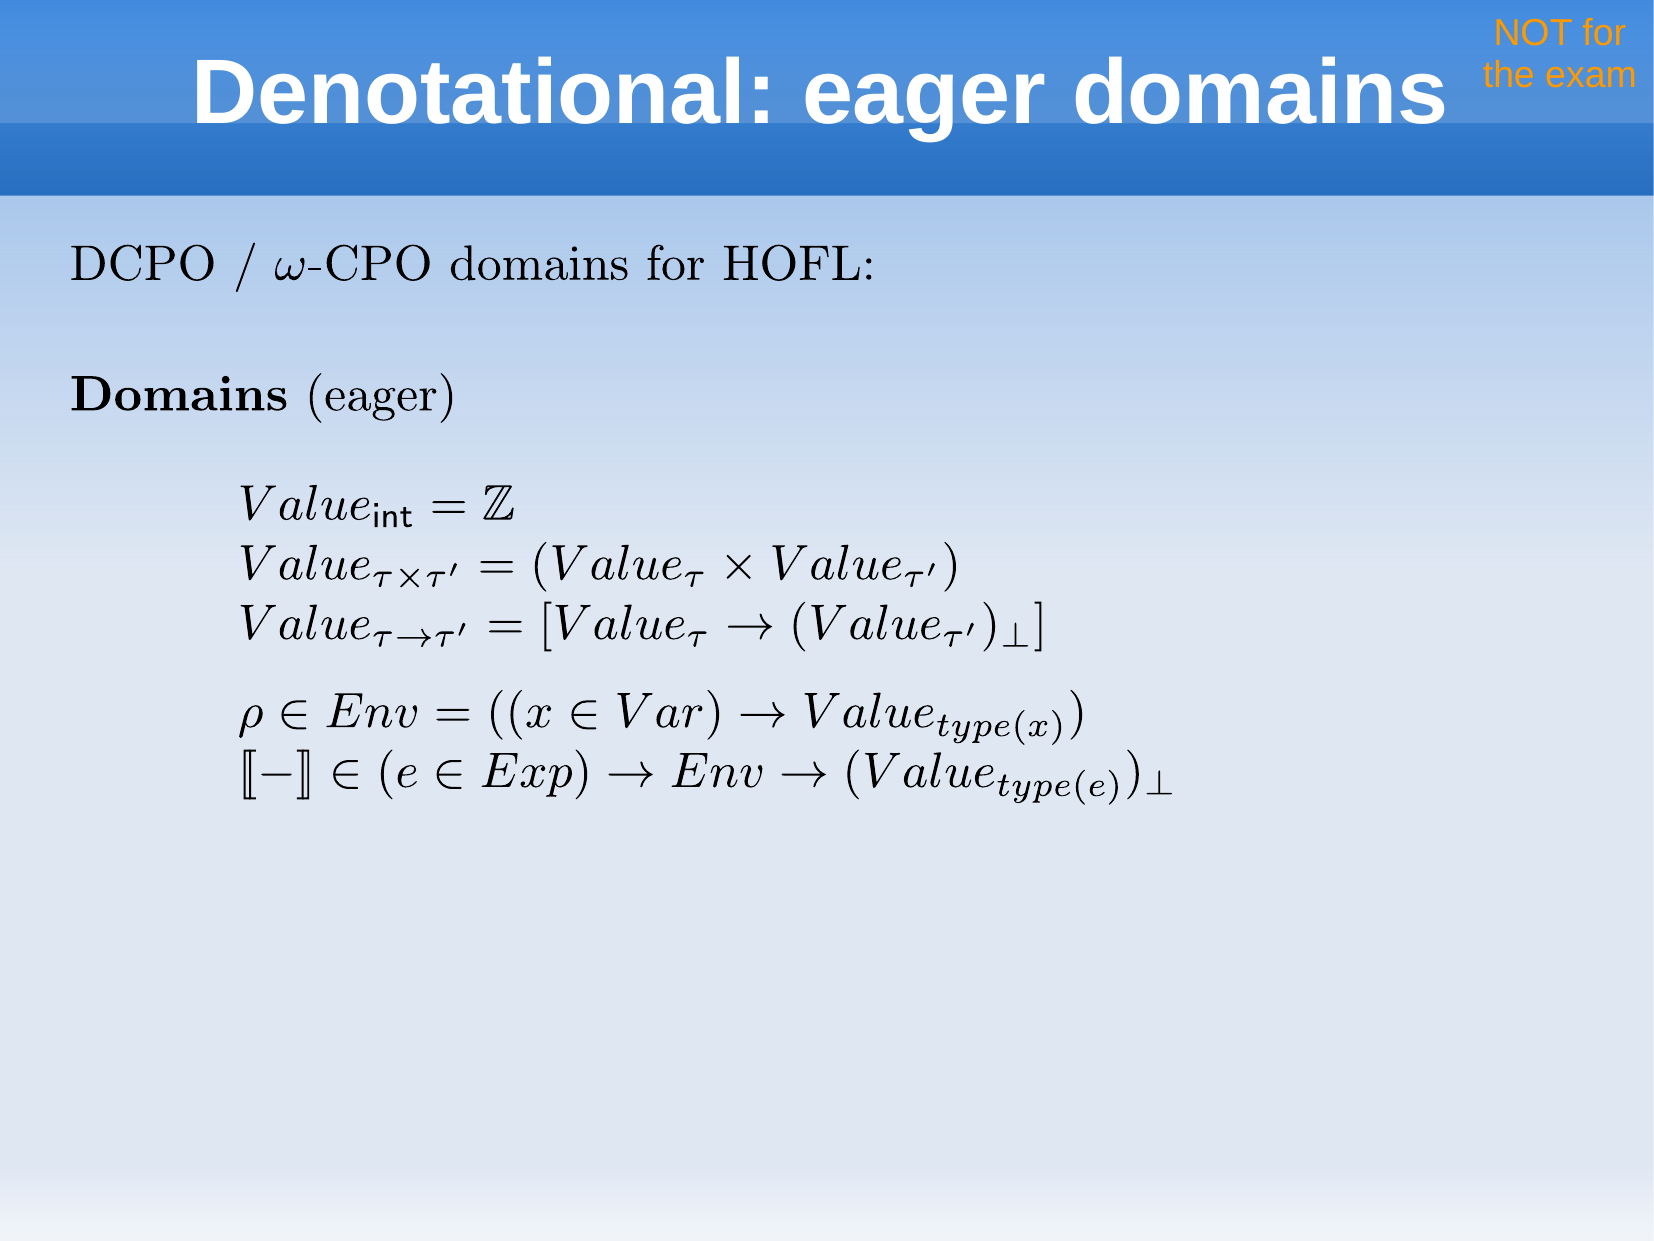

# Denotational: eager domains
NOT for
the exam